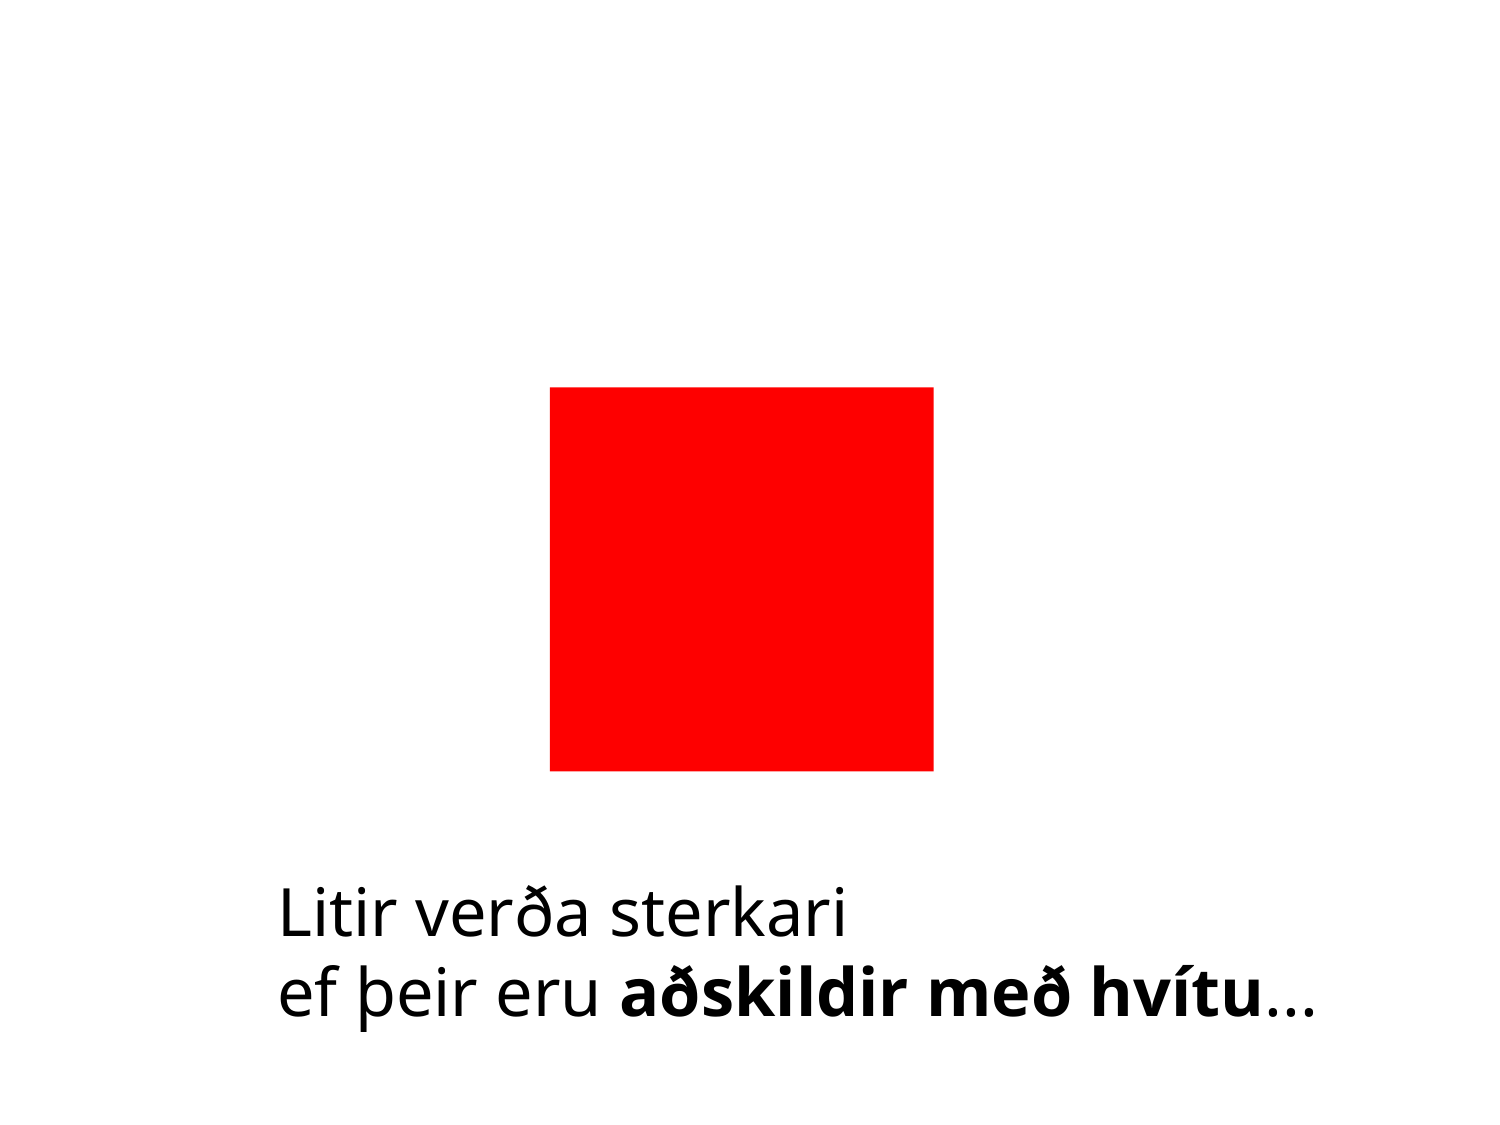

Litir verða sterkari
ef þeir eru aðskildir með hvítu...